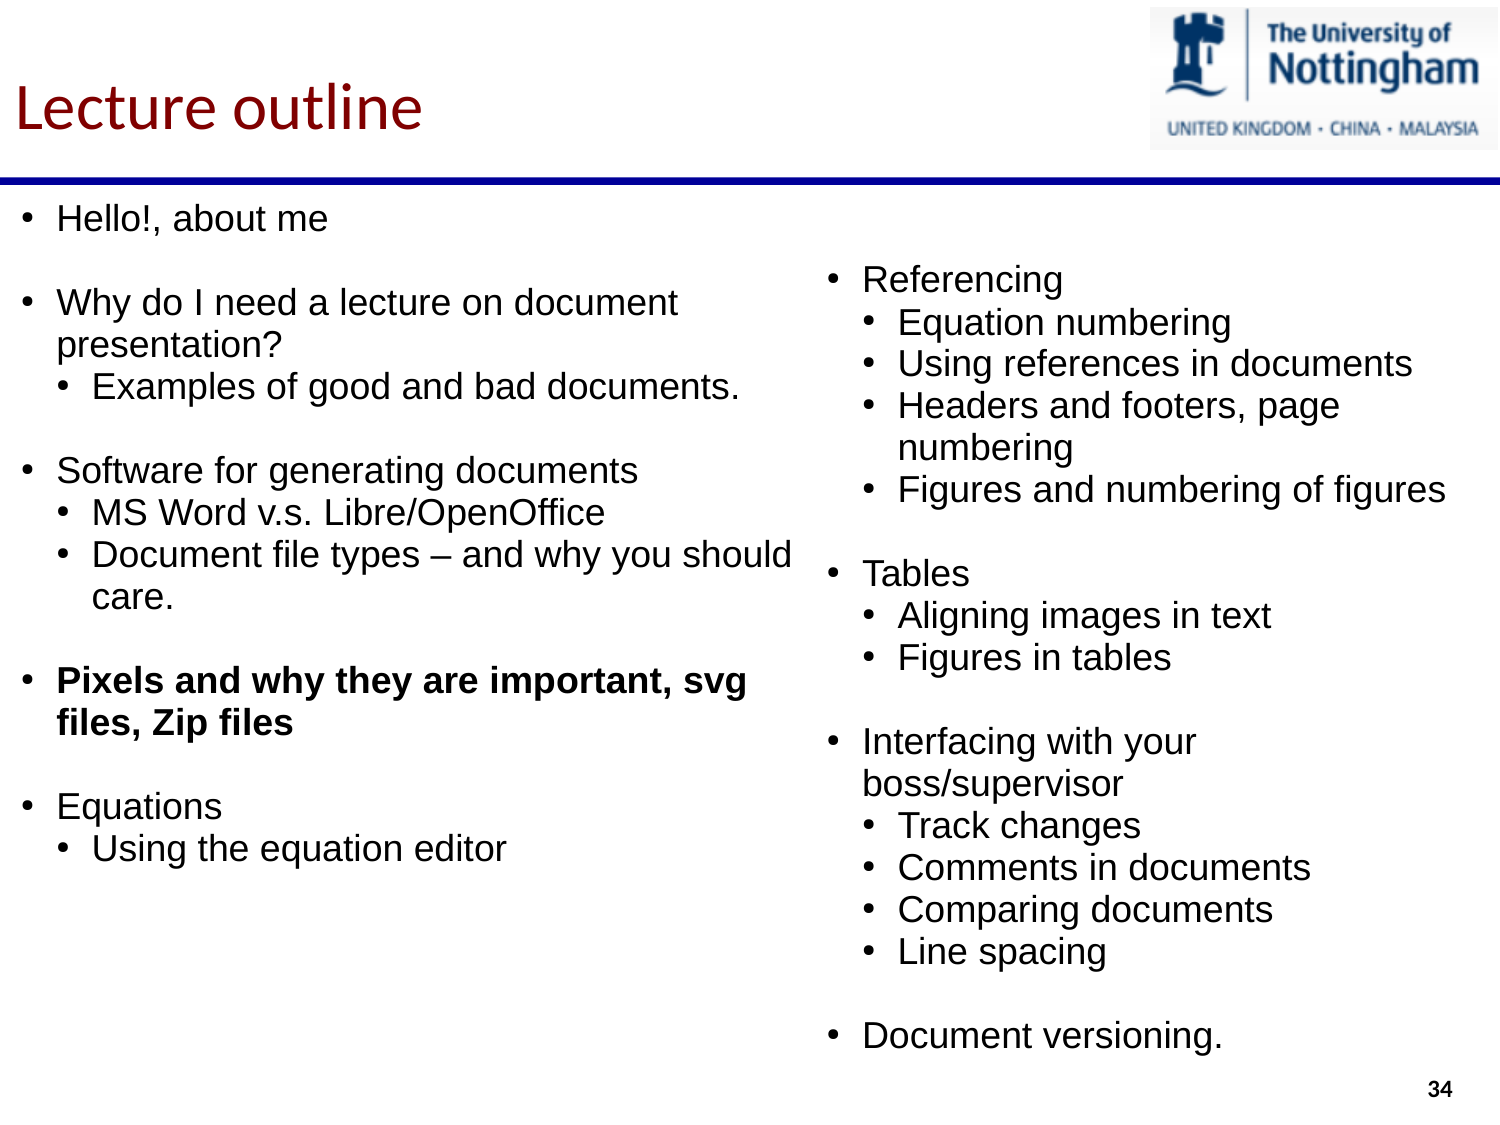

# Lecture outline
Hello!, about me
Why do I need a lecture on document presentation?
Examples of good and bad documents.
Software for generating documents
MS Word v.s. Libre/OpenOffice
Document file types – and why you should care.
Pixels and why they are important, svg files, Zip files
Equations
Using the equation editor
Referencing
Equation numbering
Using references in documents
Headers and footers, page numbering
Figures and numbering of figures
Tables
Aligning images in text
Figures in tables
Interfacing with your boss/supervisor
Track changes
Comments in documents
Comparing documents
Line spacing
Document versioning.